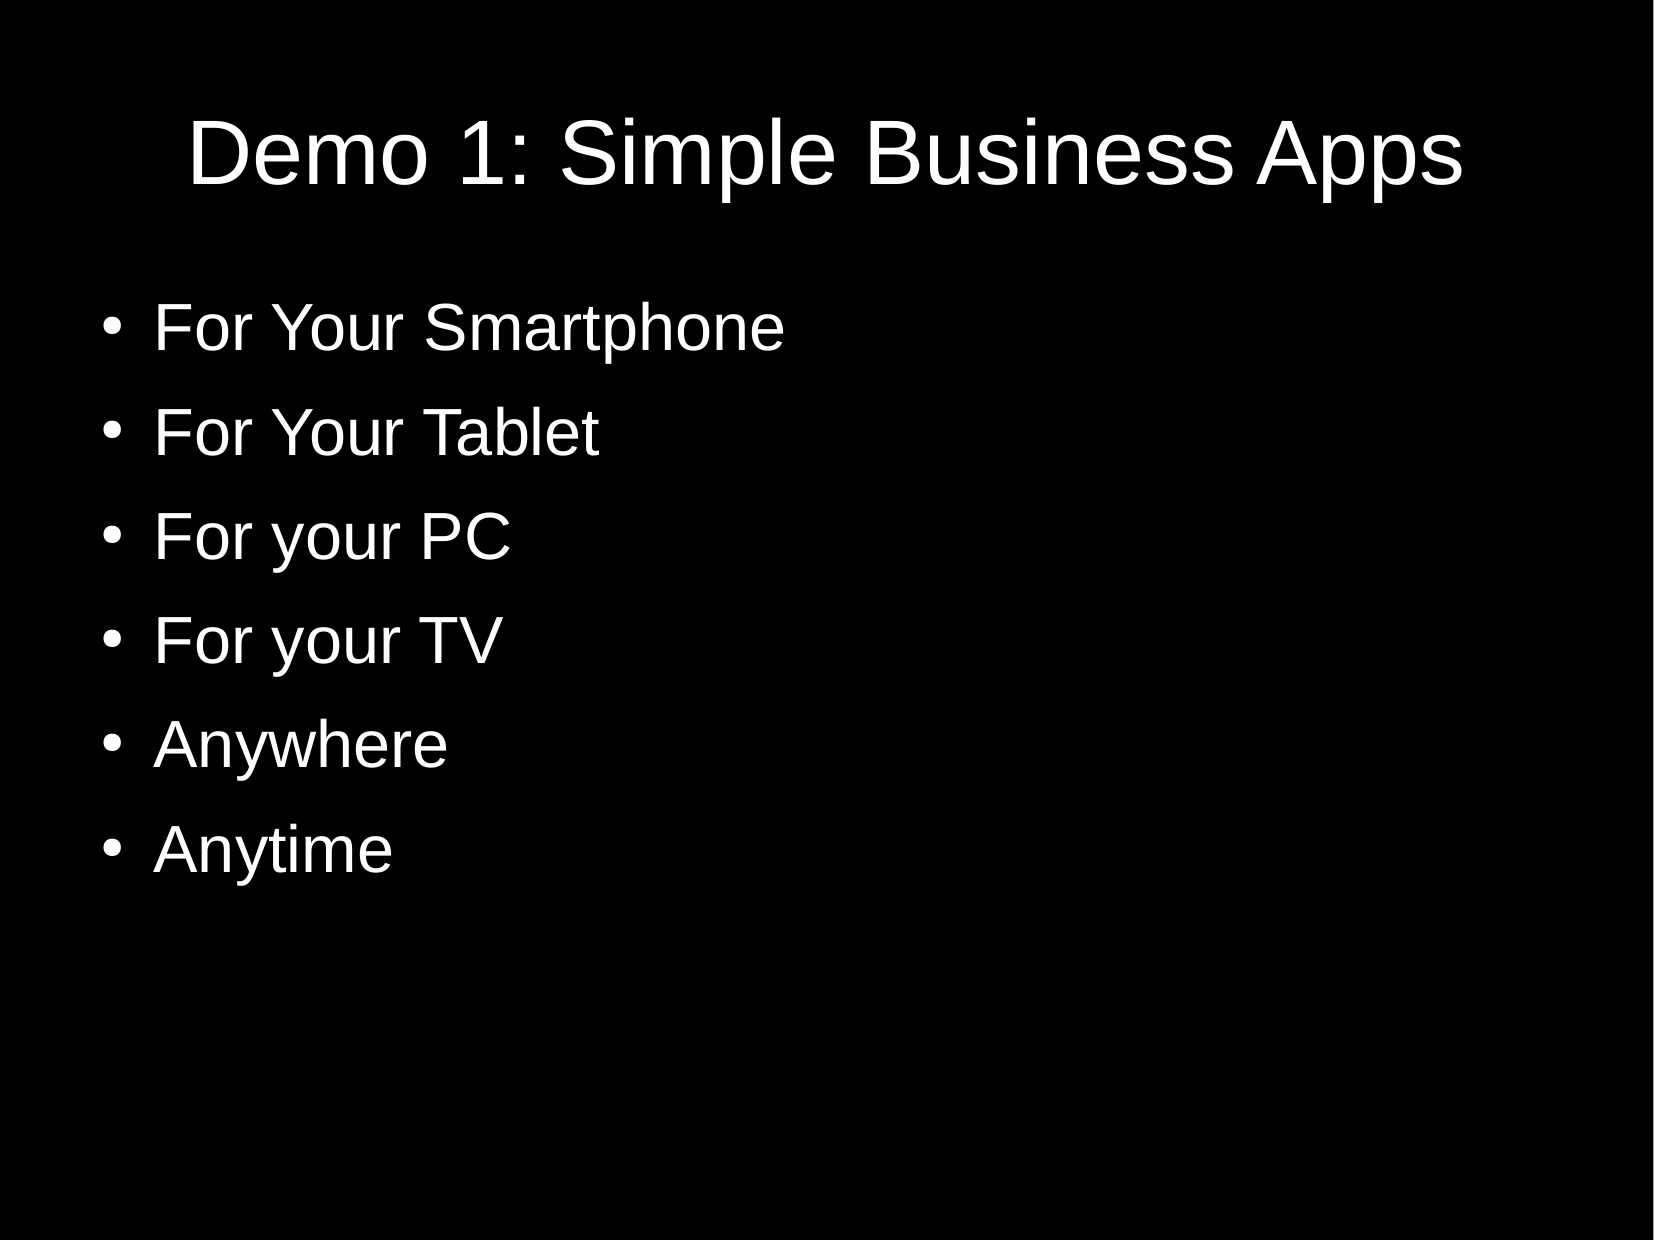

# Demo 1: Simple Business Apps
For Your Smartphone
For Your Tablet
For your PC
For your TV
Anywhere
Anytime